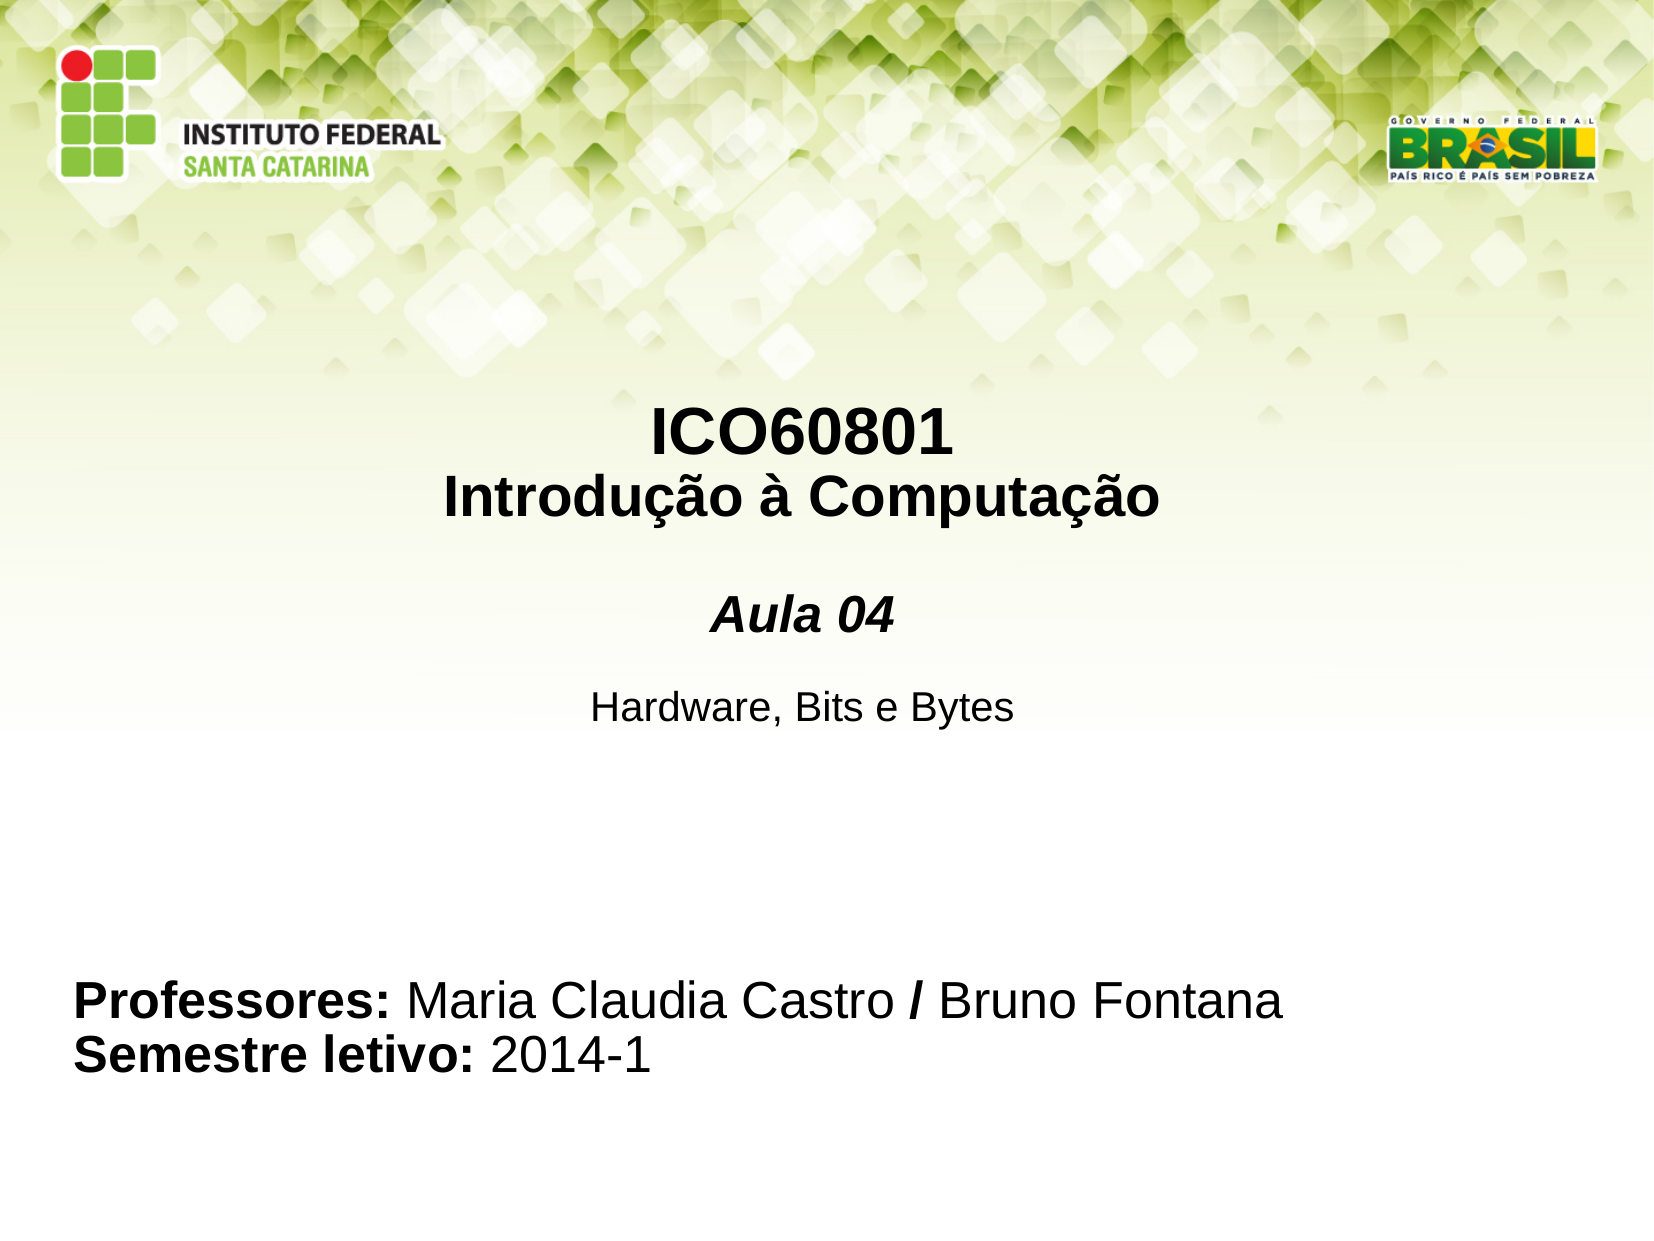

ICO60801
Introdução à Computação
Aula 04
Hardware, Bits e Bytes
Professores: Maria Claudia Castro / Bruno Fontana
Semestre letivo: 2014-1